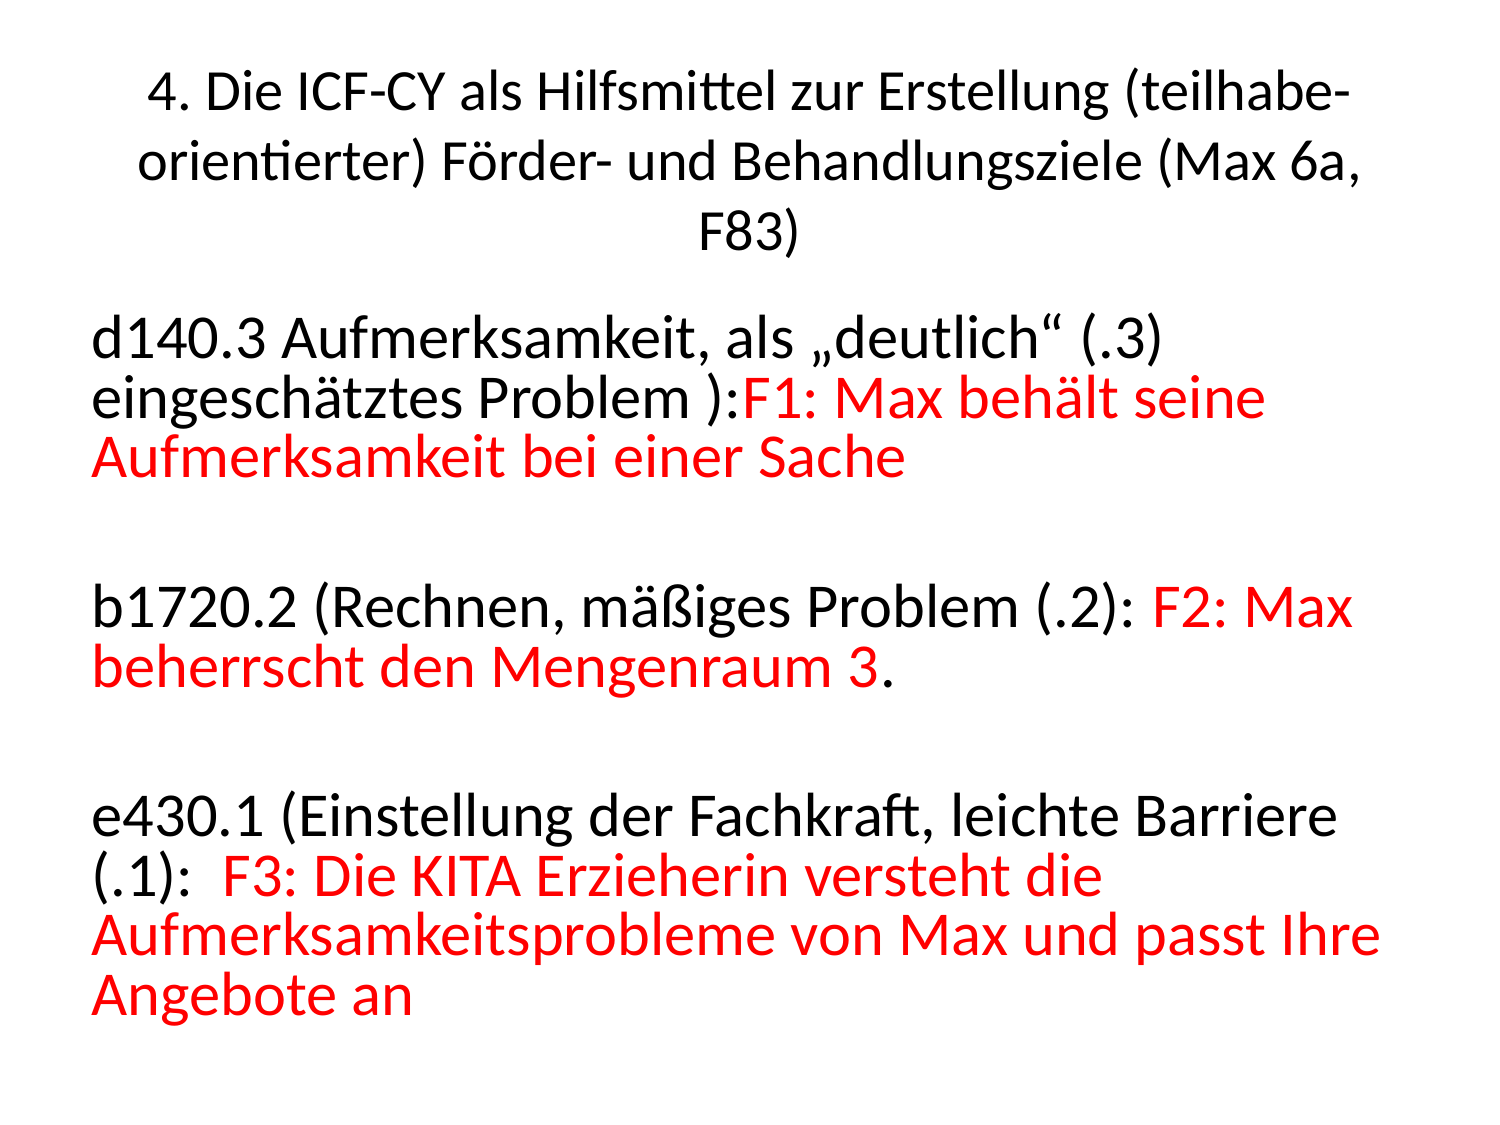

# 4. Die ICF-CY als Hilfsmittel zur Erstellung (teilhabe-orientierter) Förder- und Behandlungsziele (Max 6a, F83)
d140.3 Aufmerksamkeit, als „deutlich“ (.3) eingeschätztes Problem ):F1: Max behält seine Aufmerksamkeit bei einer Sache
b1720.2 (Rechnen, mäßiges Problem (.2): F2: Max beherrscht den Mengenraum 3.
e430.1 (Einstellung der Fachkraft, leichte Barriere (.1): F3: Die KITA Erzieherin versteht die Aufmerksamkeitsprobleme von Max und passt Ihre Angebote an